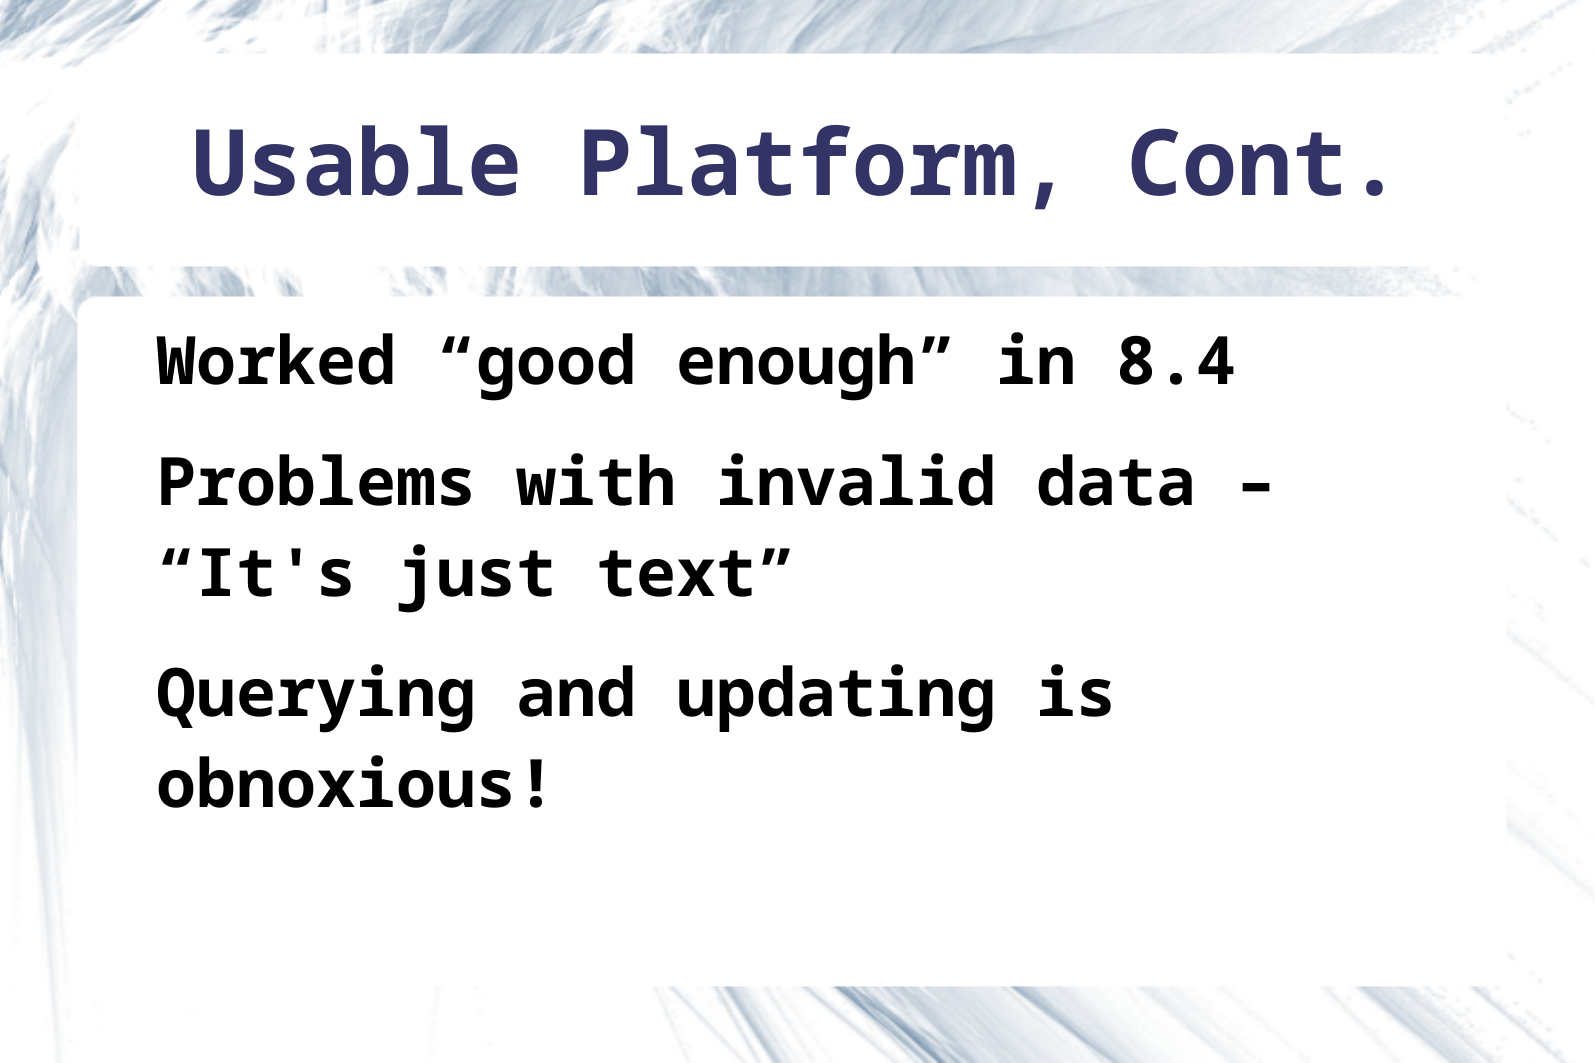

# Usable Platform, Cont.
Worked “good enough” in 8.4
Problems with invalid data – “It's just text”
Querying and updating is obnoxious!